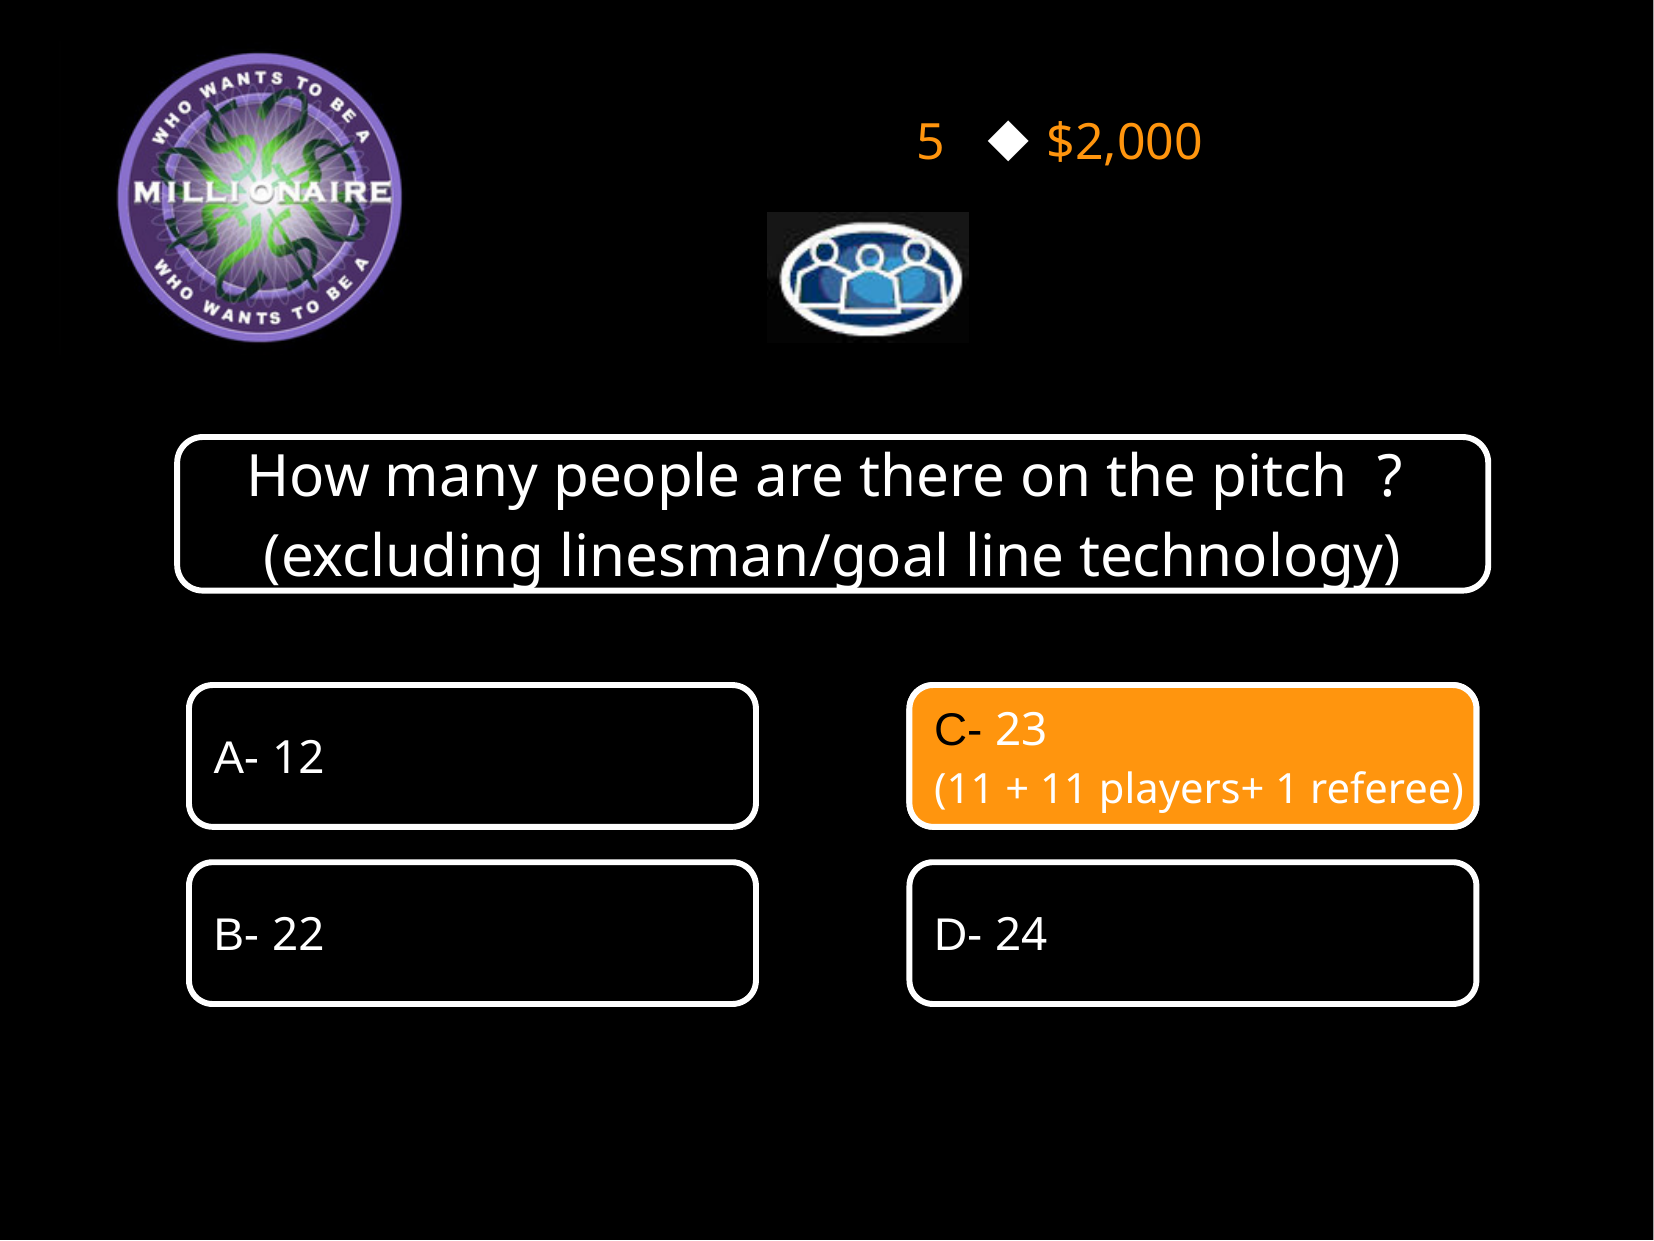

5  $2,000
How many people are there on the pitch  ?
(excluding linesman/goal line technology)
A- 12
C- 23
C- 23
(11 + 11 players+ 1 referee)
B- 22
D- 24